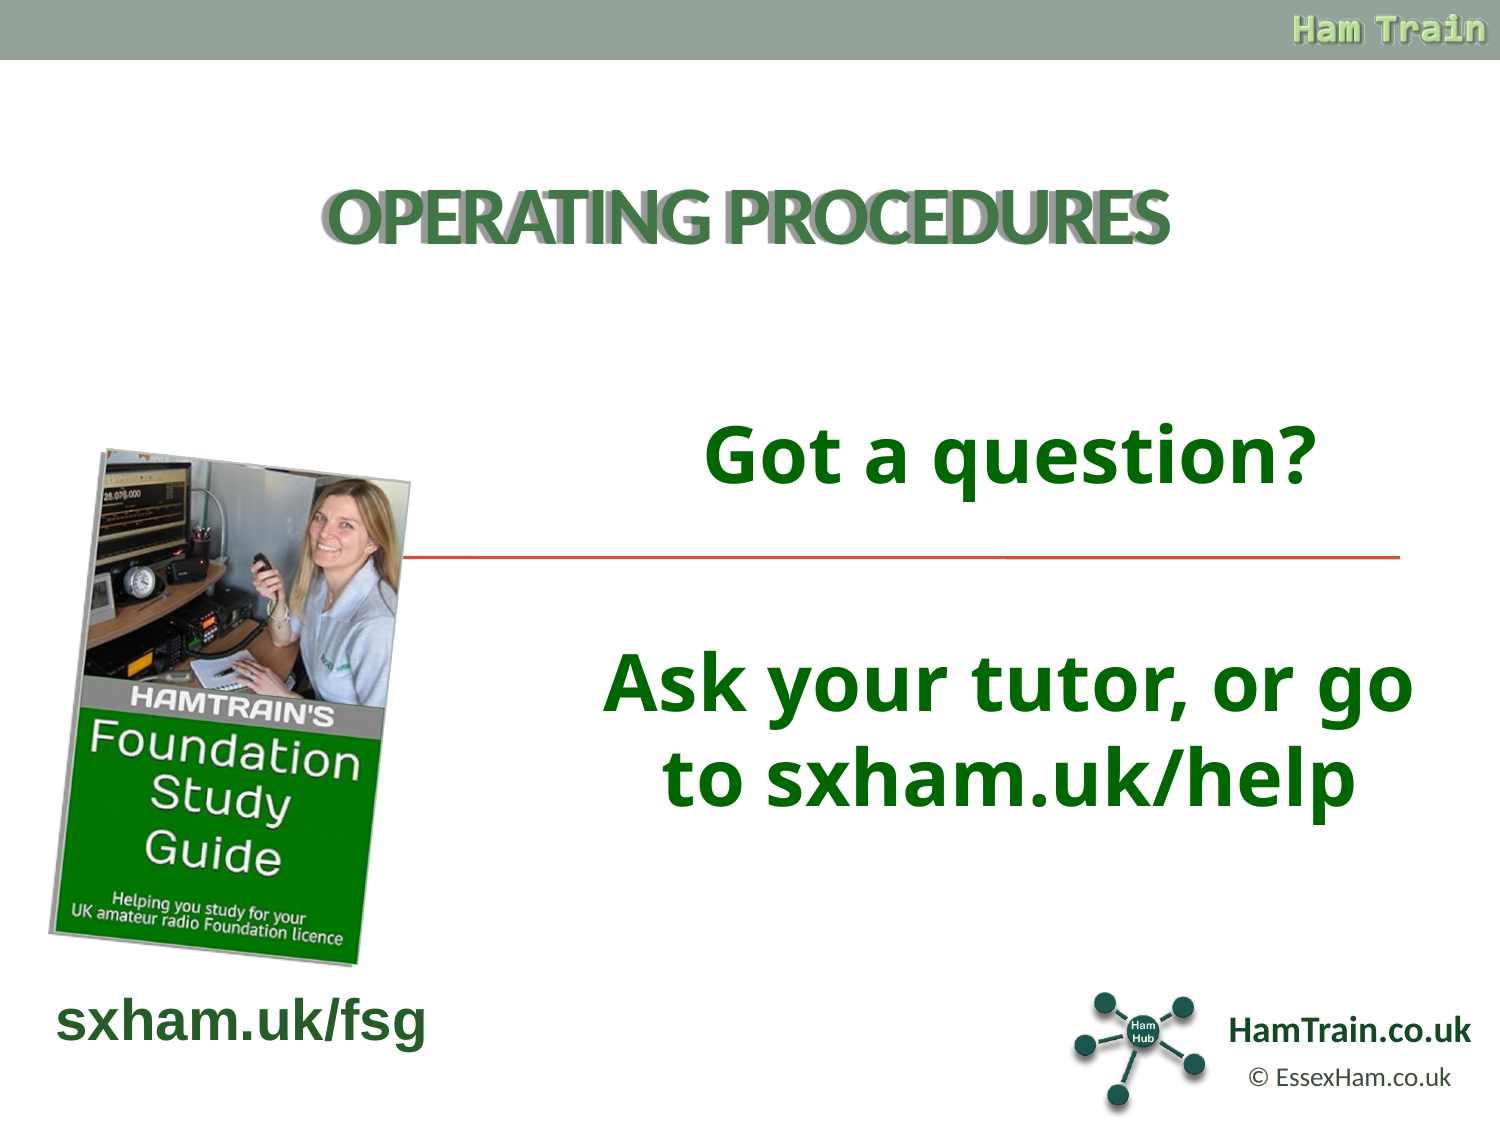

# Operating Procedures
Got a question?
Ask your tutor, or go to sxham.uk/help
sxham.uk/fsg
HamTrain.co.uk
© EssexHam.co.uk